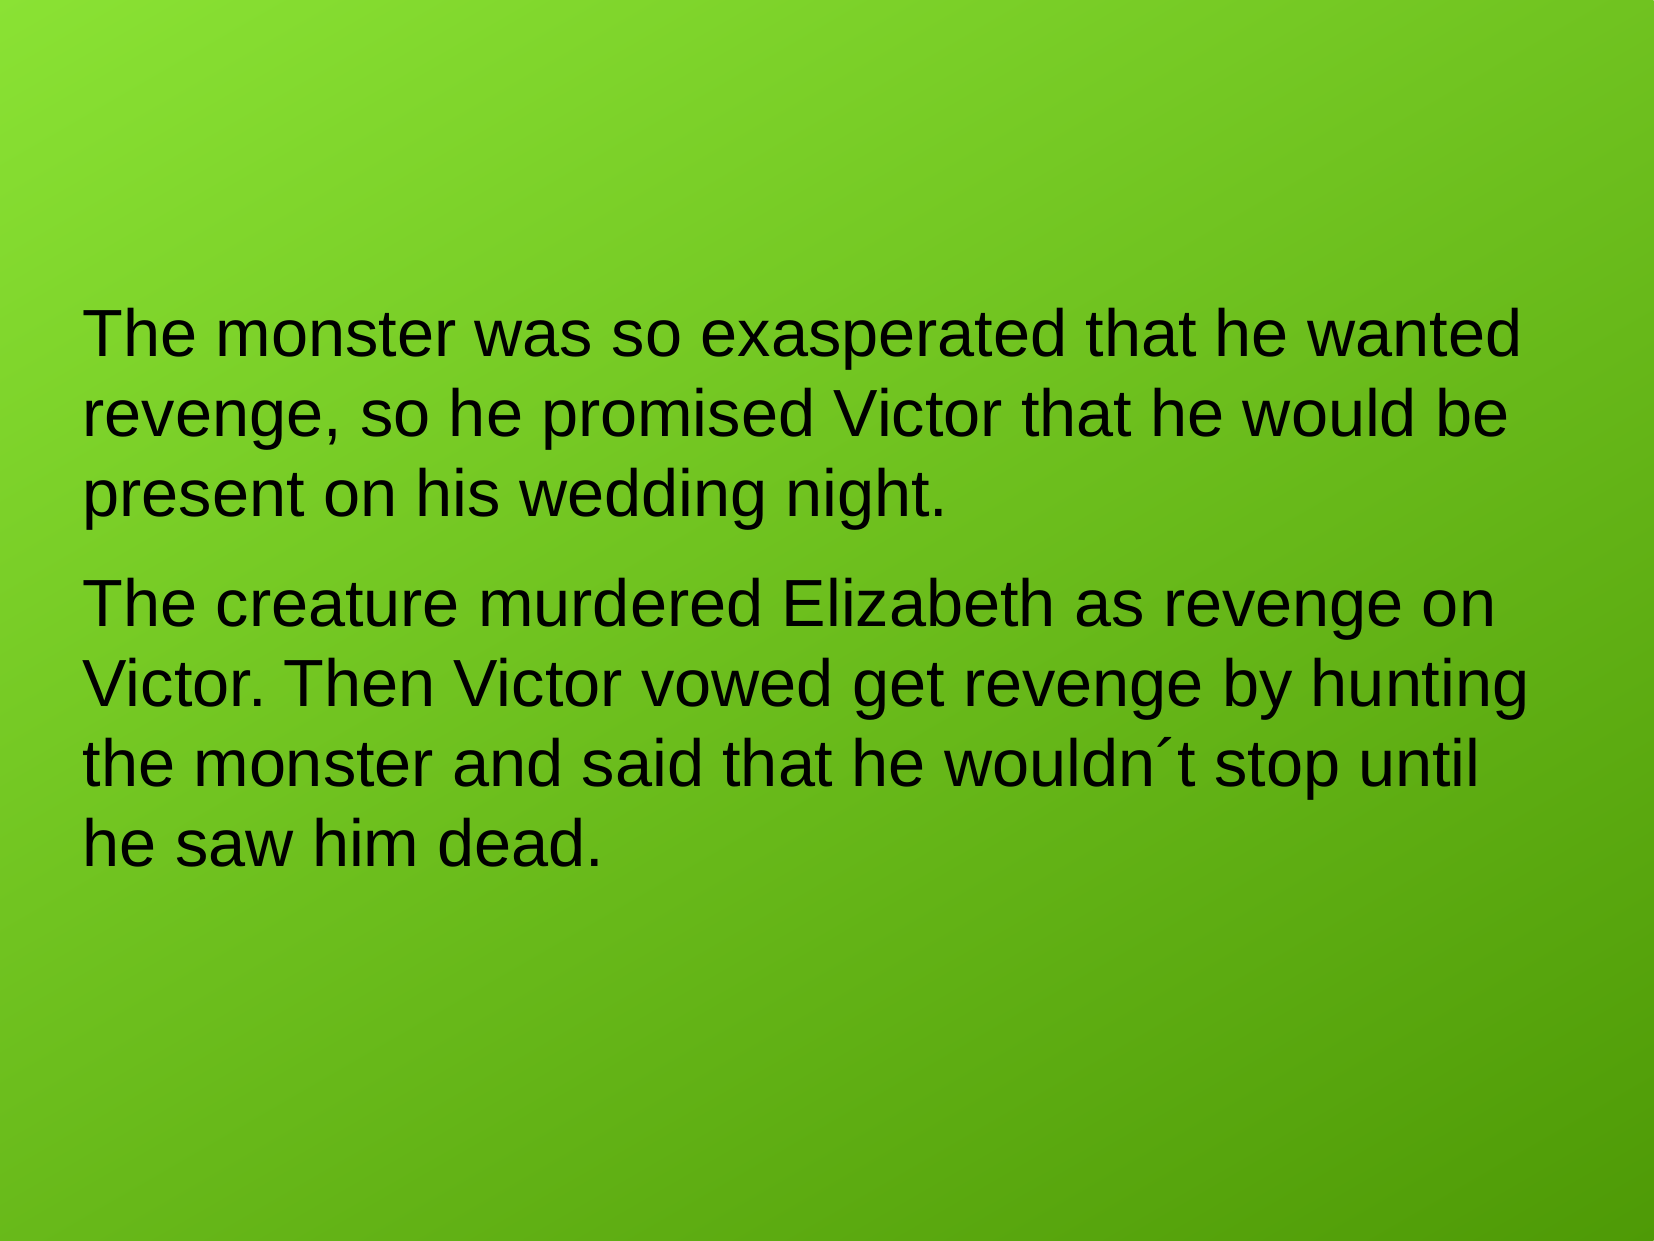

# The monster was so exasperated that he wanted revenge, so he promised Victor that he would be present on his wedding night.
The creature murdered Elizabeth as revenge on Victor. Then Victor vowed get revenge by hunting the monster and said that he wouldn´t stop until he saw him dead.